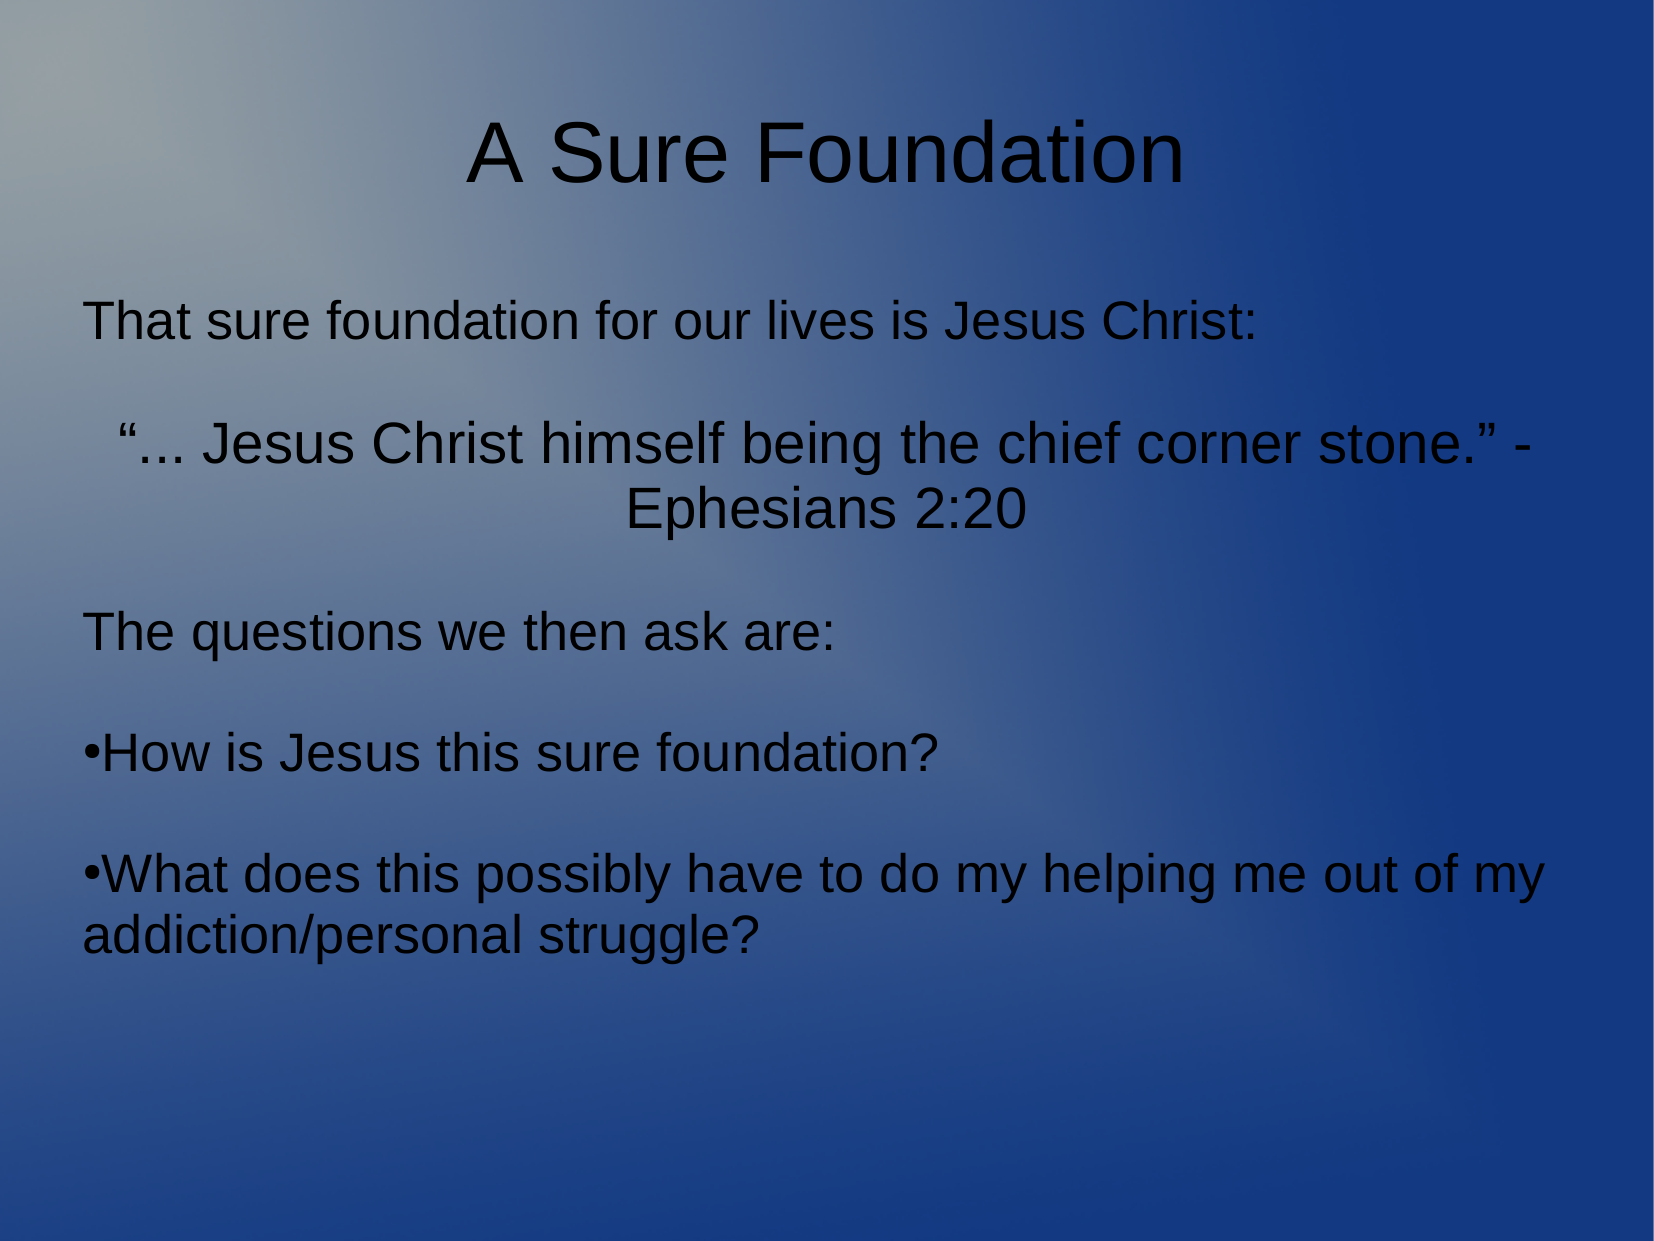

# A Sure Foundation
That sure foundation for our lives is Jesus Christ:
“... Jesus Christ himself being the chief corner stone.” - Ephesians 2:20
The questions we then ask are:
How is Jesus this sure foundation?
What does this possibly have to do my helping me out of my addiction/personal struggle?